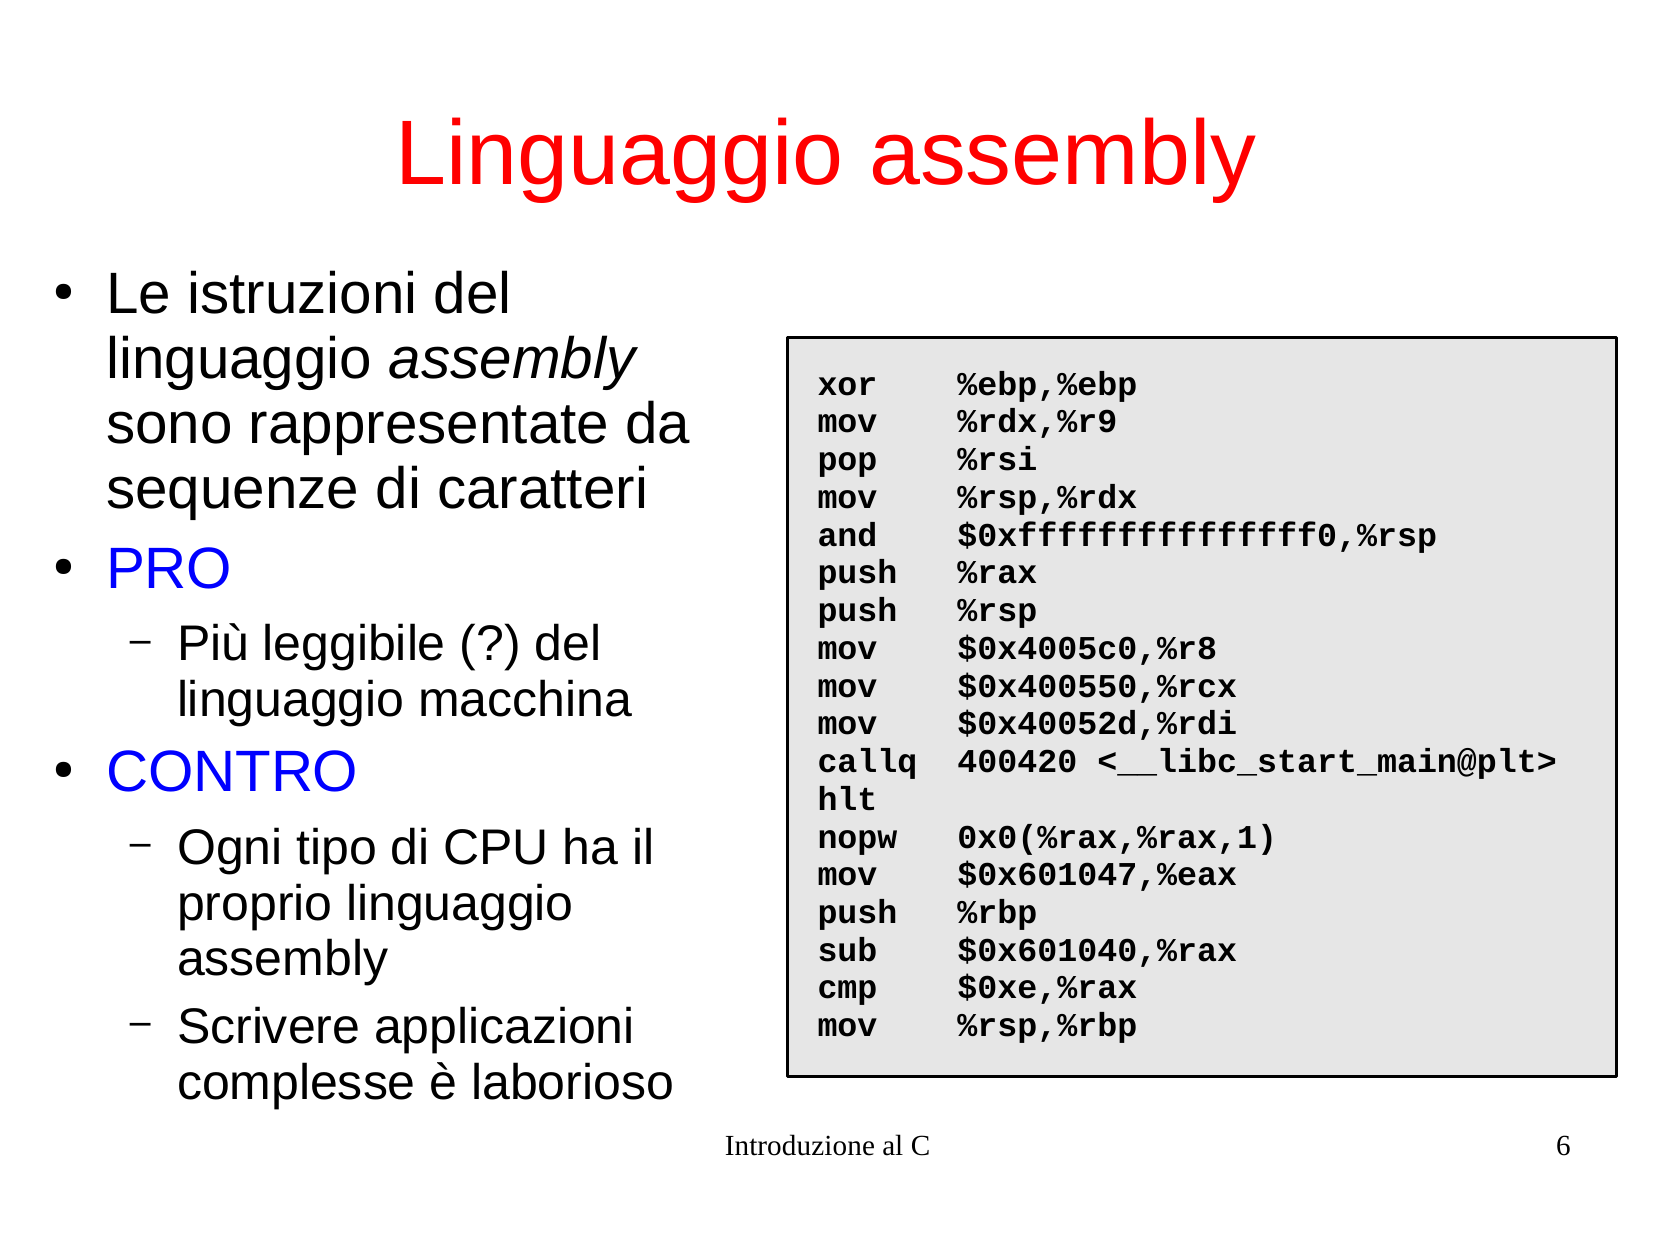

# Linguaggio assembly
Le istruzioni del linguaggio assembly sono rappresentate da sequenze di caratteri
PRO
Più leggibile (?) del linguaggio macchina
CONTRO
Ogni tipo di CPU ha il proprio linguaggio assembly
Scrivere applicazioni complesse è laborioso
xor %ebp,%ebp
mov %rdx,%r9
pop %rsi
mov %rsp,%rdx
and $0xfffffffffffffff0,%rsp
push %rax
push %rsp
mov $0x4005c0,%r8
mov $0x400550,%rcx
mov $0x40052d,%rdi
callq 400420 <__libc_start_main@plt>
hlt
nopw 0x0(%rax,%rax,1)
mov $0x601047,%eax
push %rbp
sub $0x601040,%rax
cmp $0xe,%rax
mov %rsp,%rbp
Introduzione al C
6